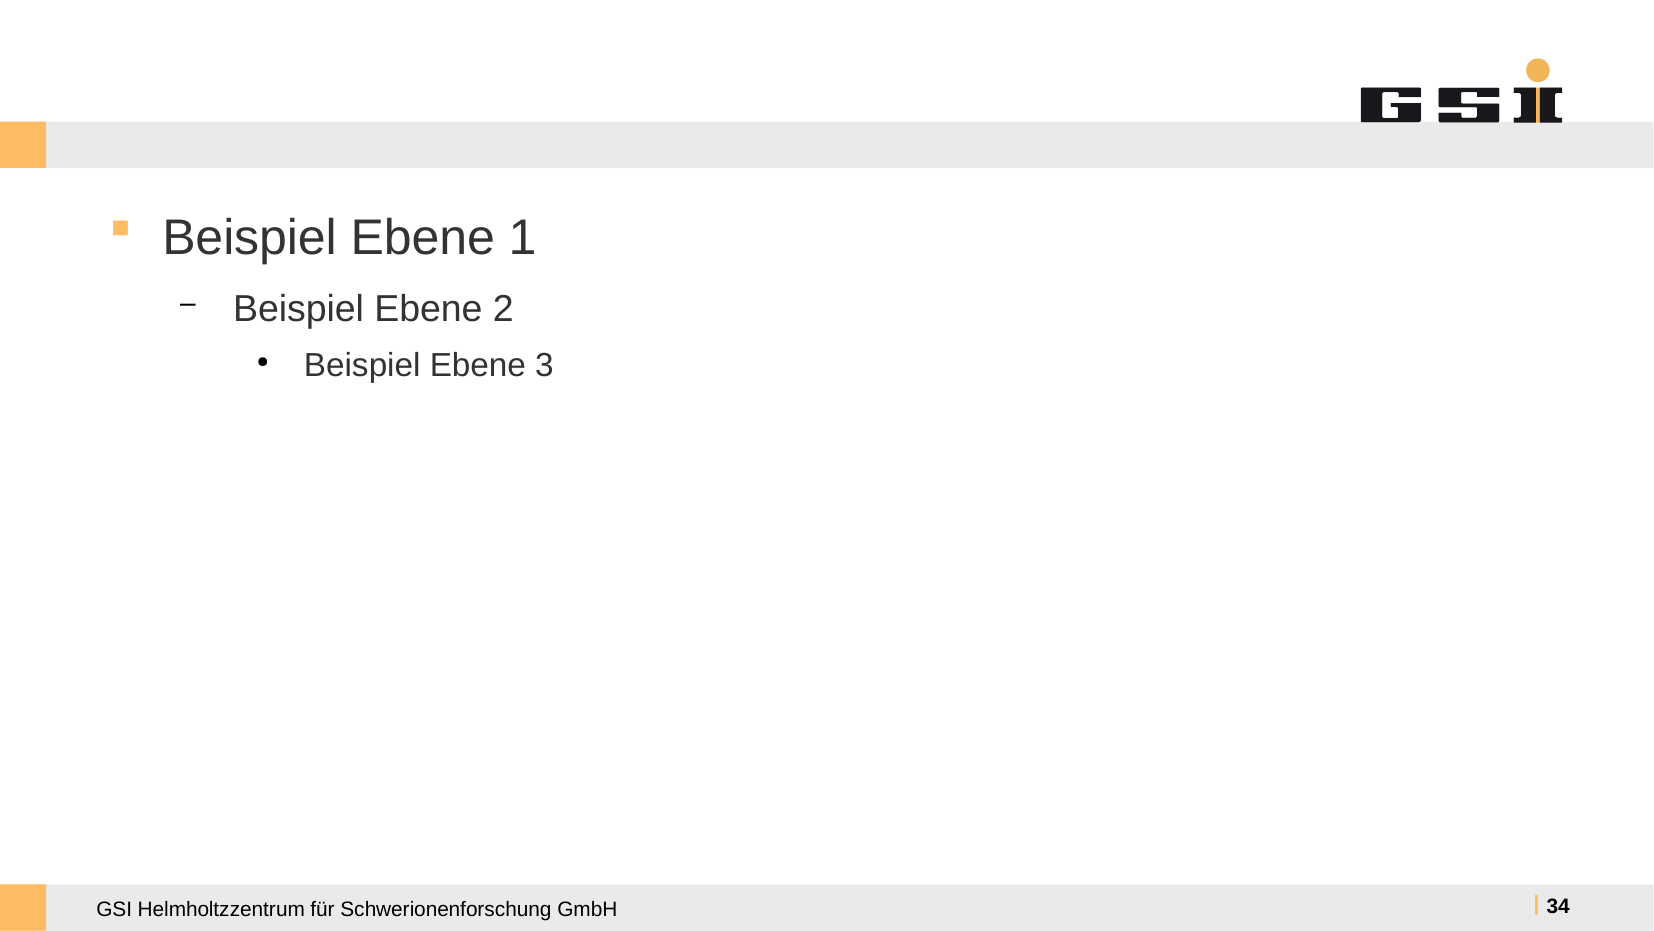

#
Beispiel Ebene 1
Beispiel Ebene 2
Beispiel Ebene 3